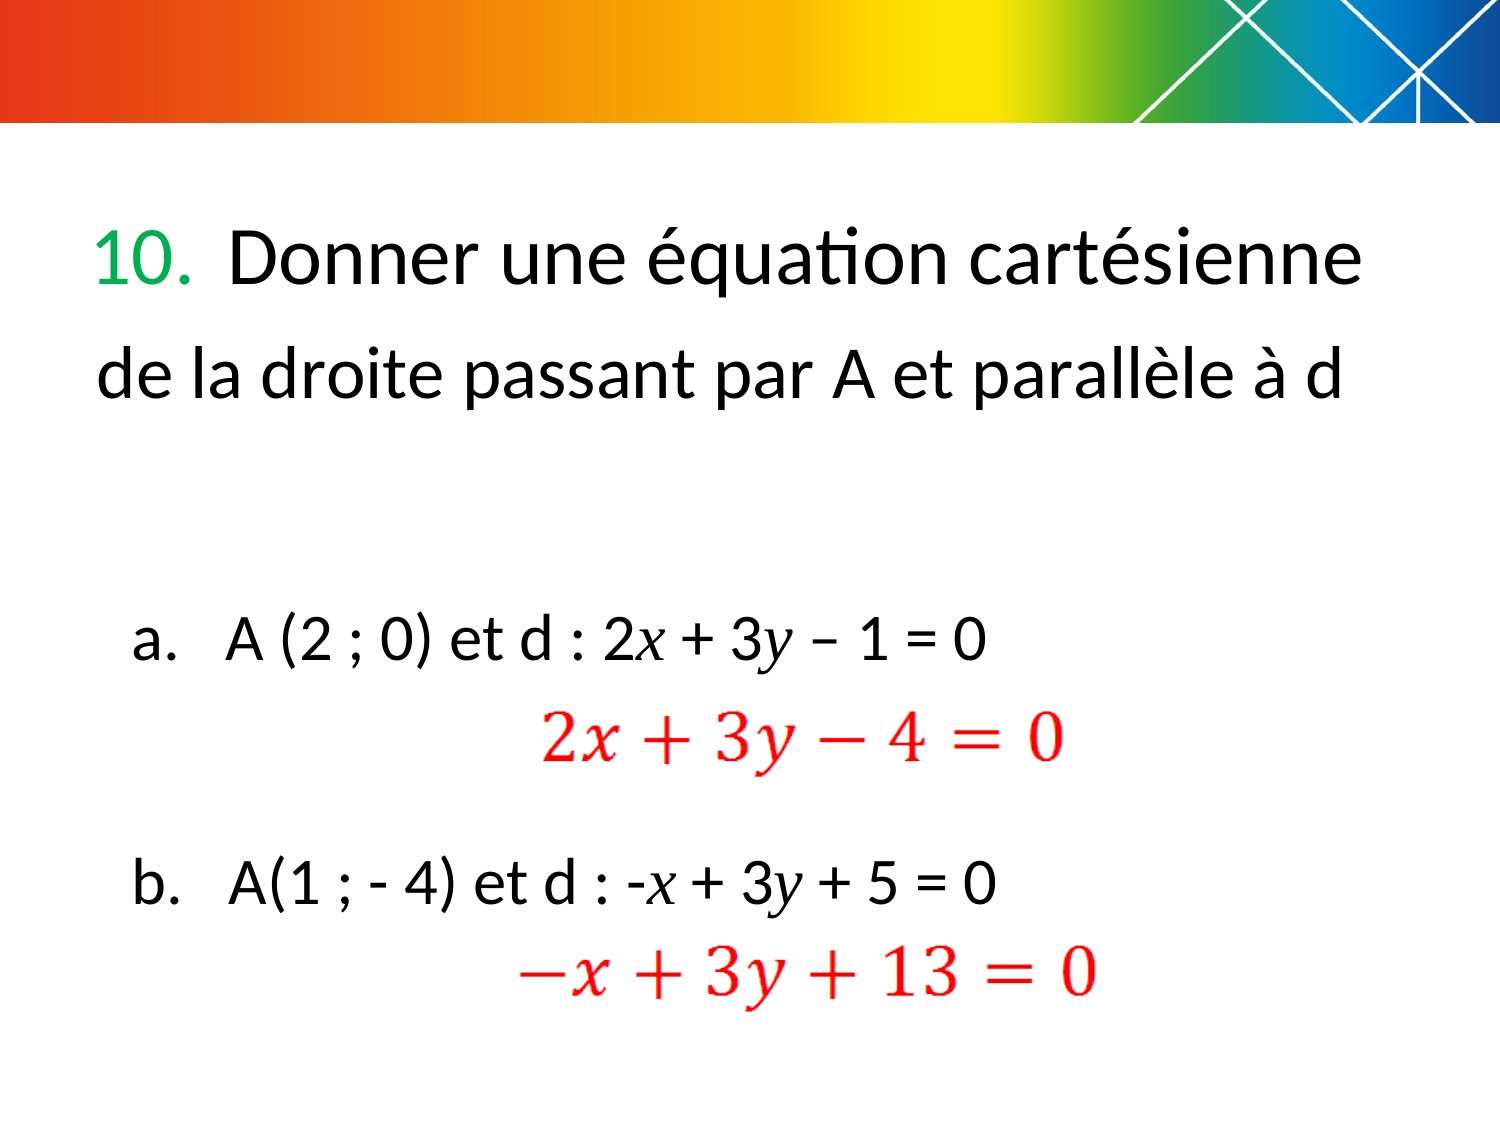

Donner une équation cartésienne
de la droite passant par A et parallèle à d
a. A (2 ; 0) et d : 2x + 3y – 1 = 0
b. A(1 ; - 4) et d : -x + 3y + 5 = 0